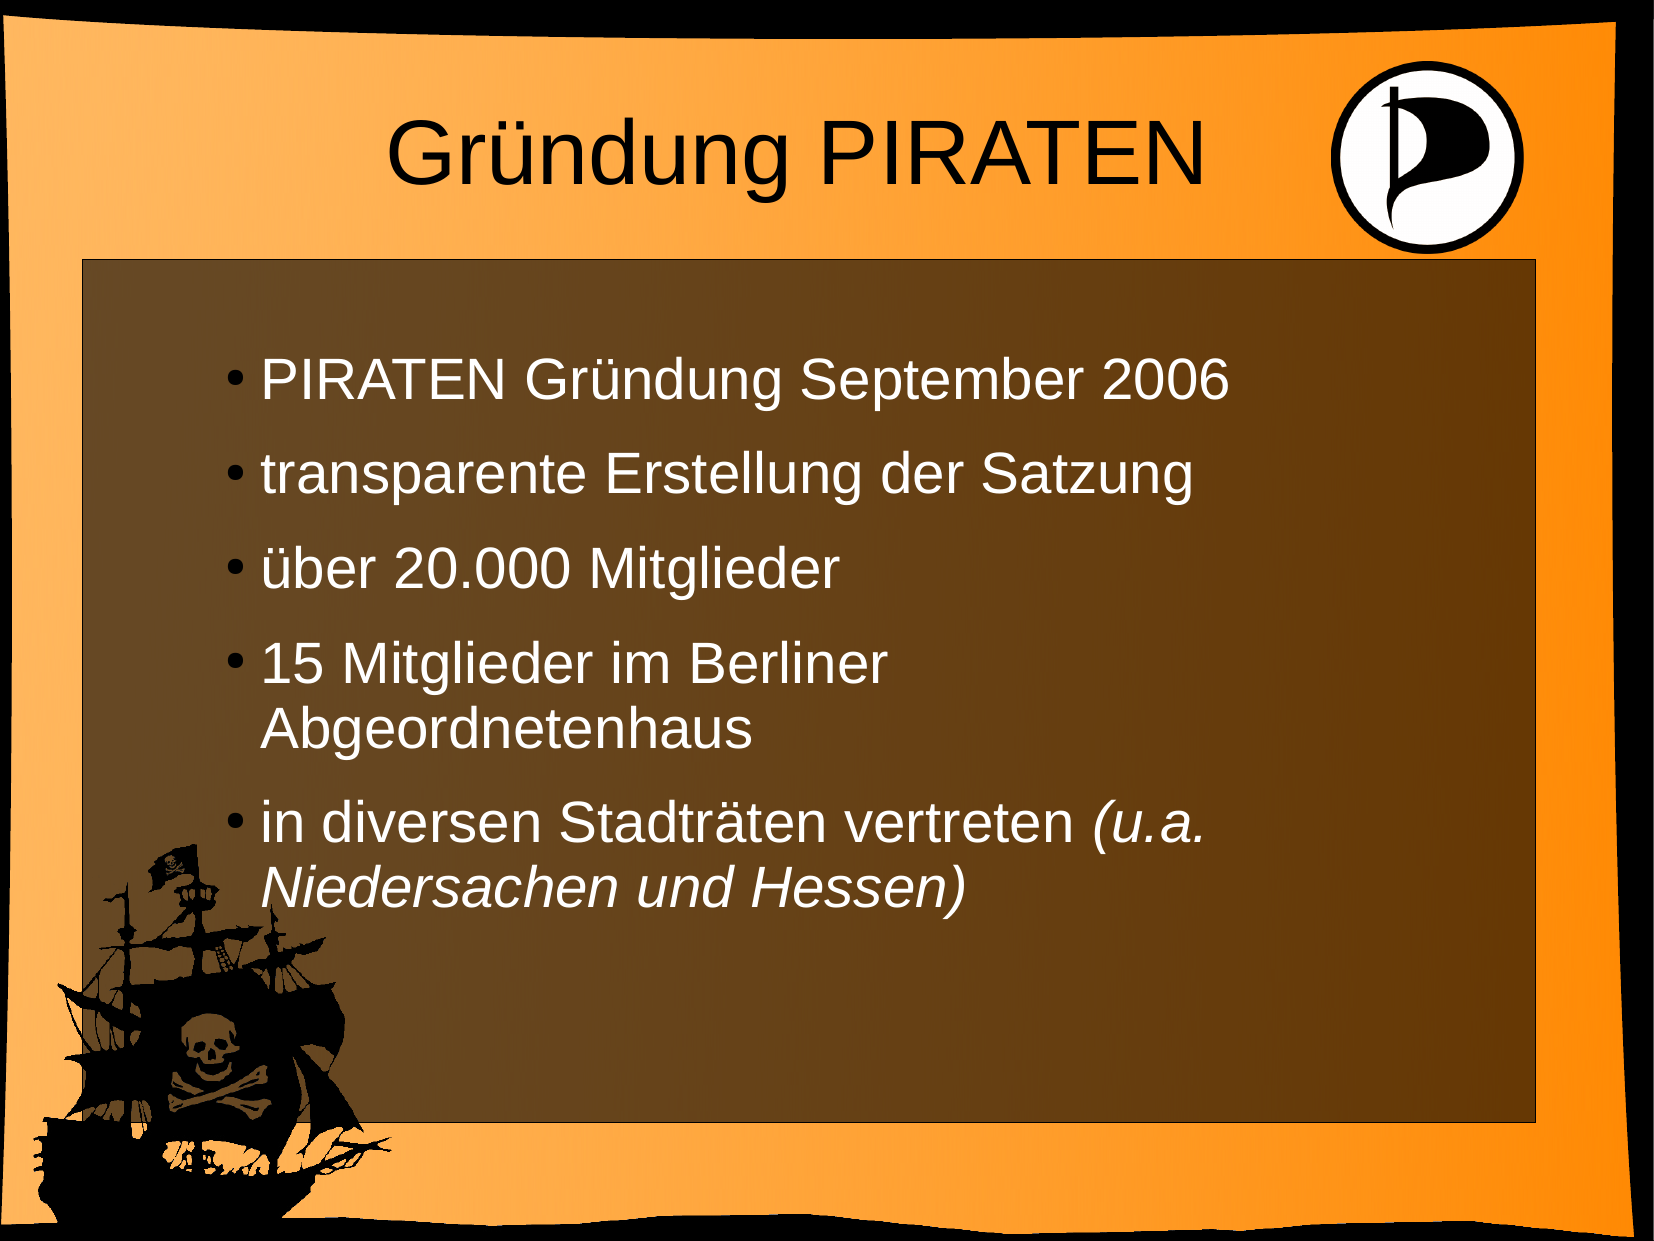

# Gründung PIRATEN
PIRATEN Gründung September 2006
transparente Erstellung der Satzung
über 20.000 Mitglieder
15 Mitglieder im Berliner Abgeordnetenhaus
in diversen Stadträten vertreten (u.a. Niedersachen und Hessen)